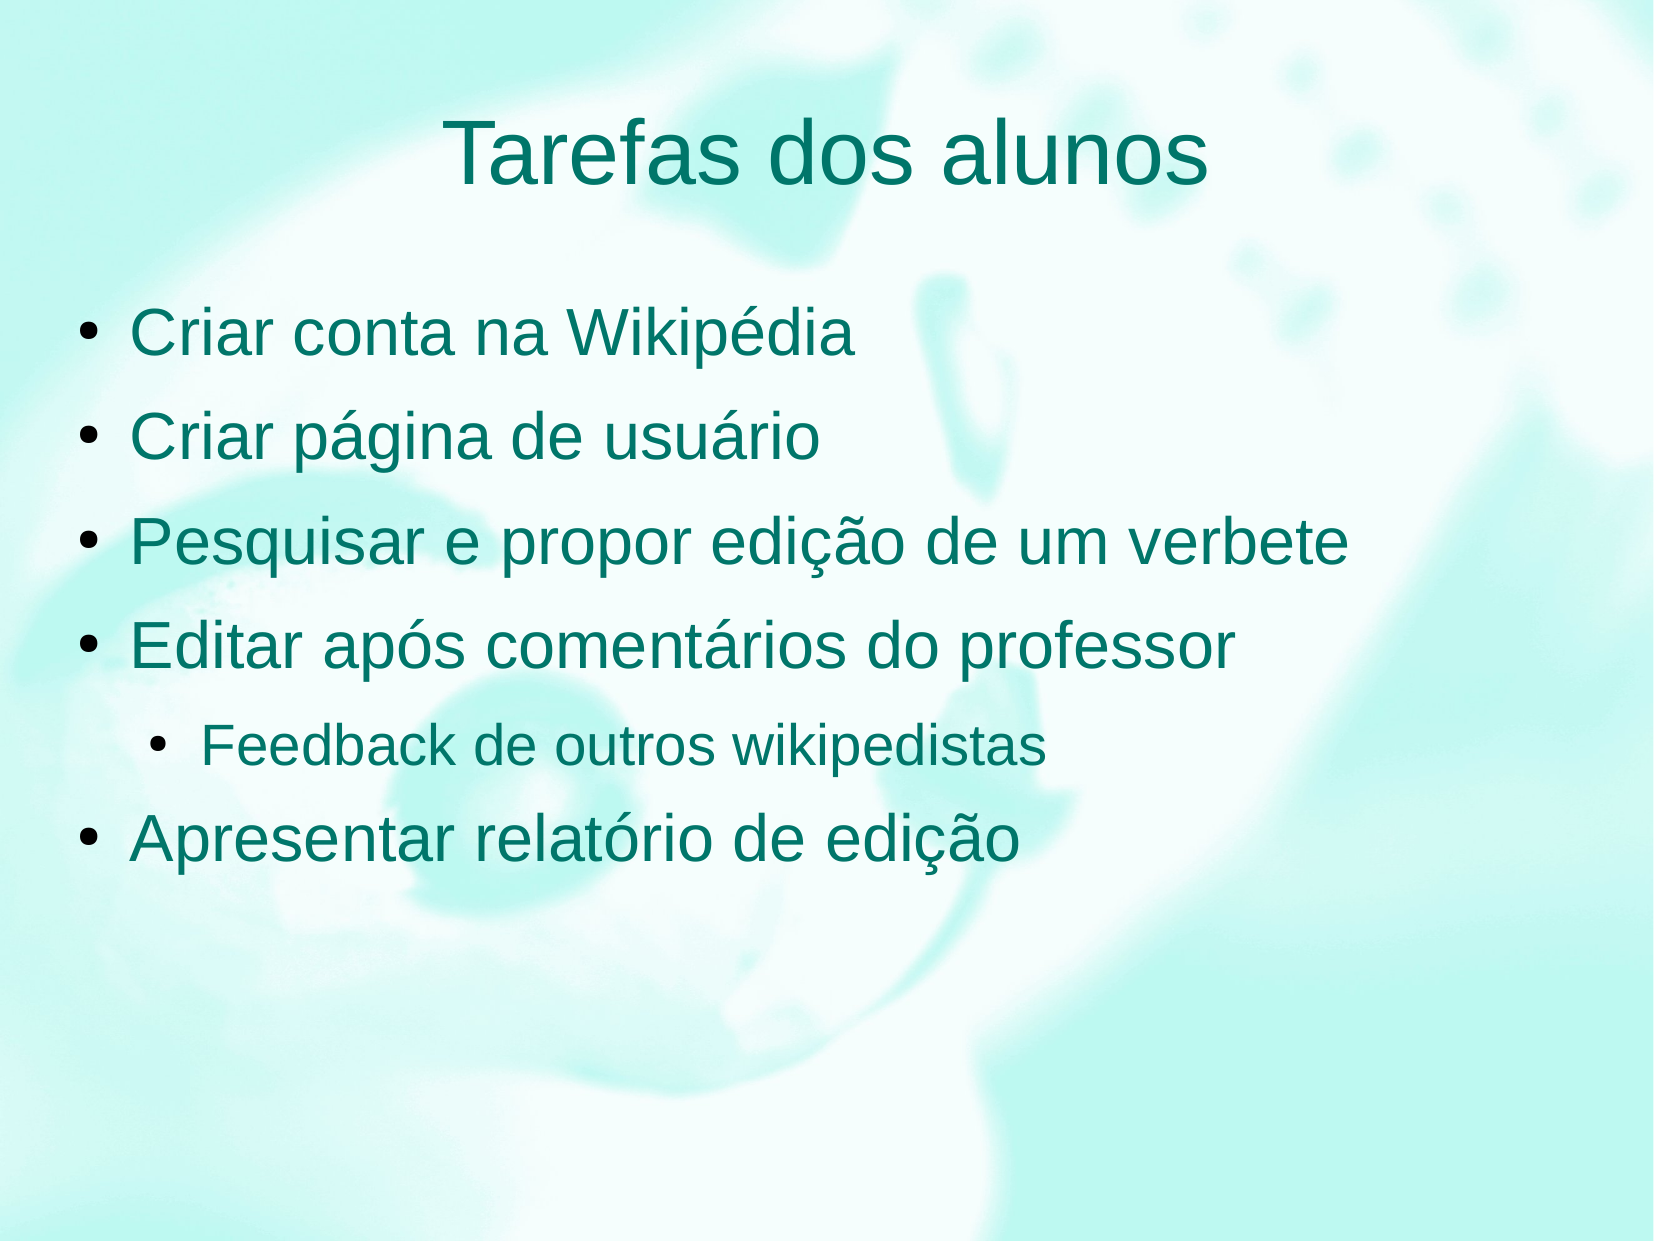

# Tarefas dos alunos
Criar conta na Wikipédia
Criar página de usuário
Pesquisar e propor edição de um verbete
Editar após comentários do professor
Feedback de outros wikipedistas
Apresentar relatório de edição